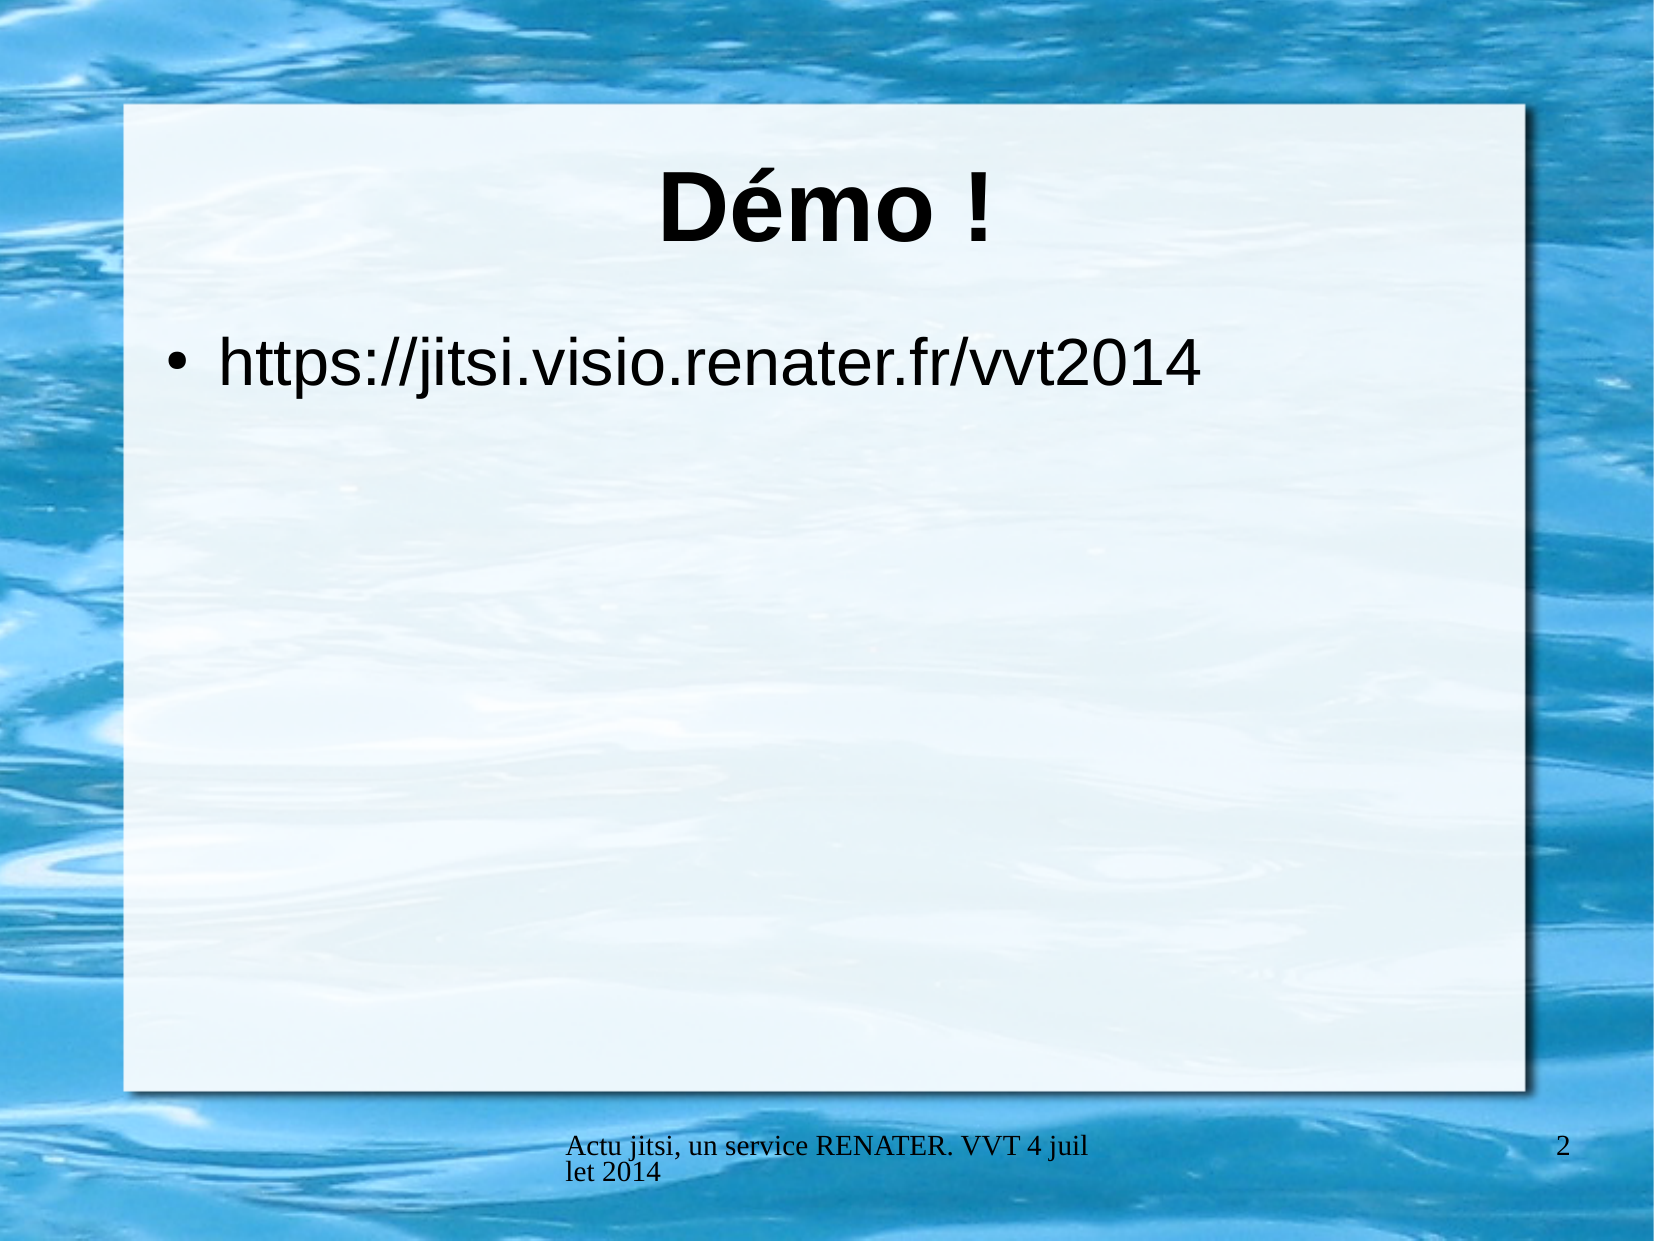

# Démo !
https://jitsi.visio.renater.fr/vvt2014
Actu jitsi, un service RENATER. VVT 4 juillet 2014
2